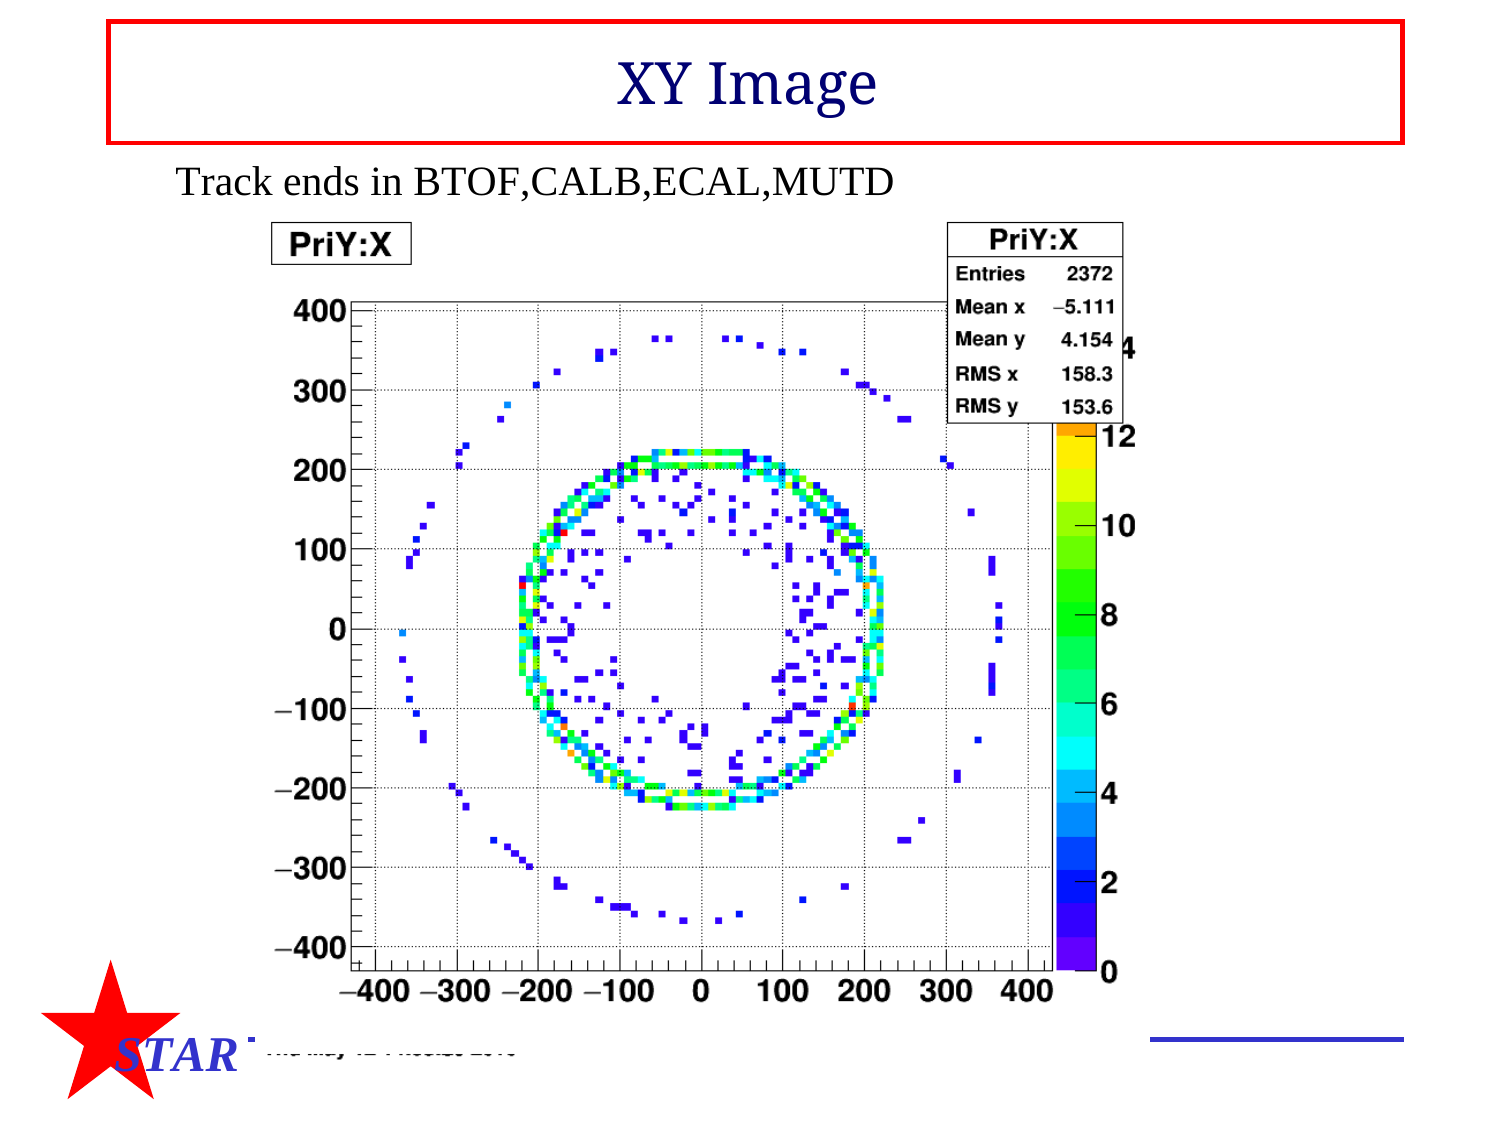

# XY Image
Track ends in BTOF,CALB,ECAL,MUTD